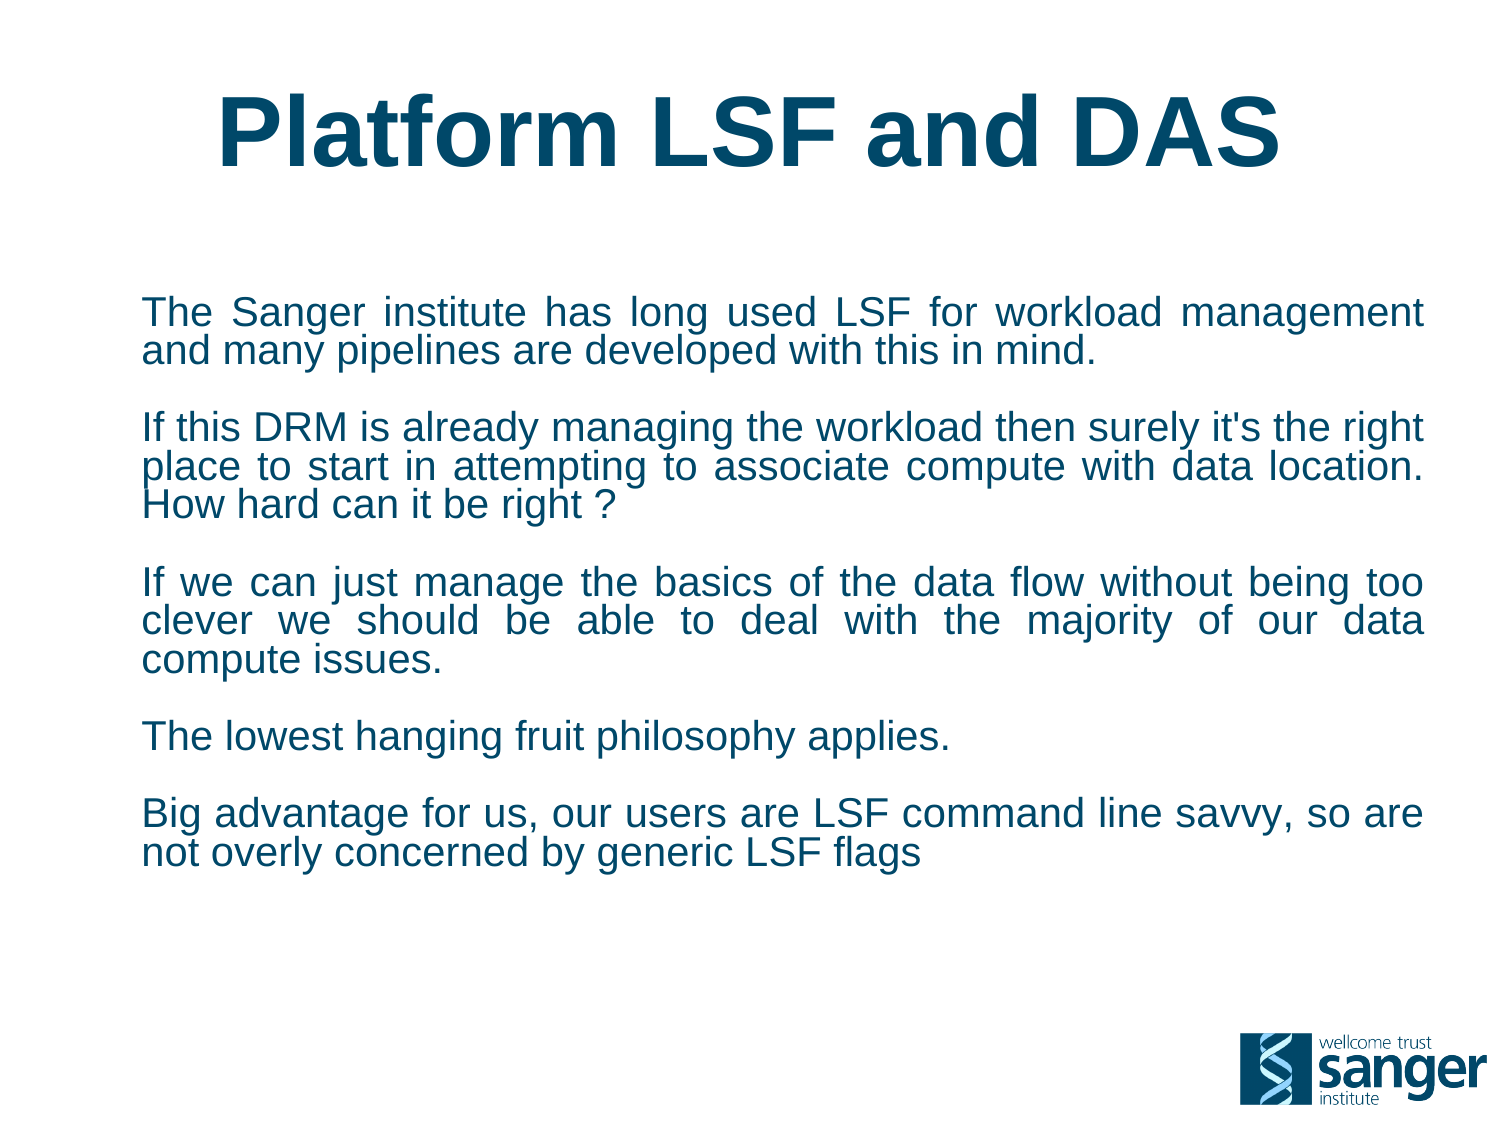

# Platform LSF and DAS
The Sanger institute has long used LSF for workload management and many pipelines are developed with this in mind.
If this DRM is already managing the workload then surely it's the right place to start in attempting to associate compute with data location. How hard can it be right ?
If we can just manage the basics of the data flow without being too clever we should be able to deal with the majority of our data compute issues.
The lowest hanging fruit philosophy applies.
Big advantage for us, our users are LSF command line savvy, so are not overly concerned by generic LSF flags